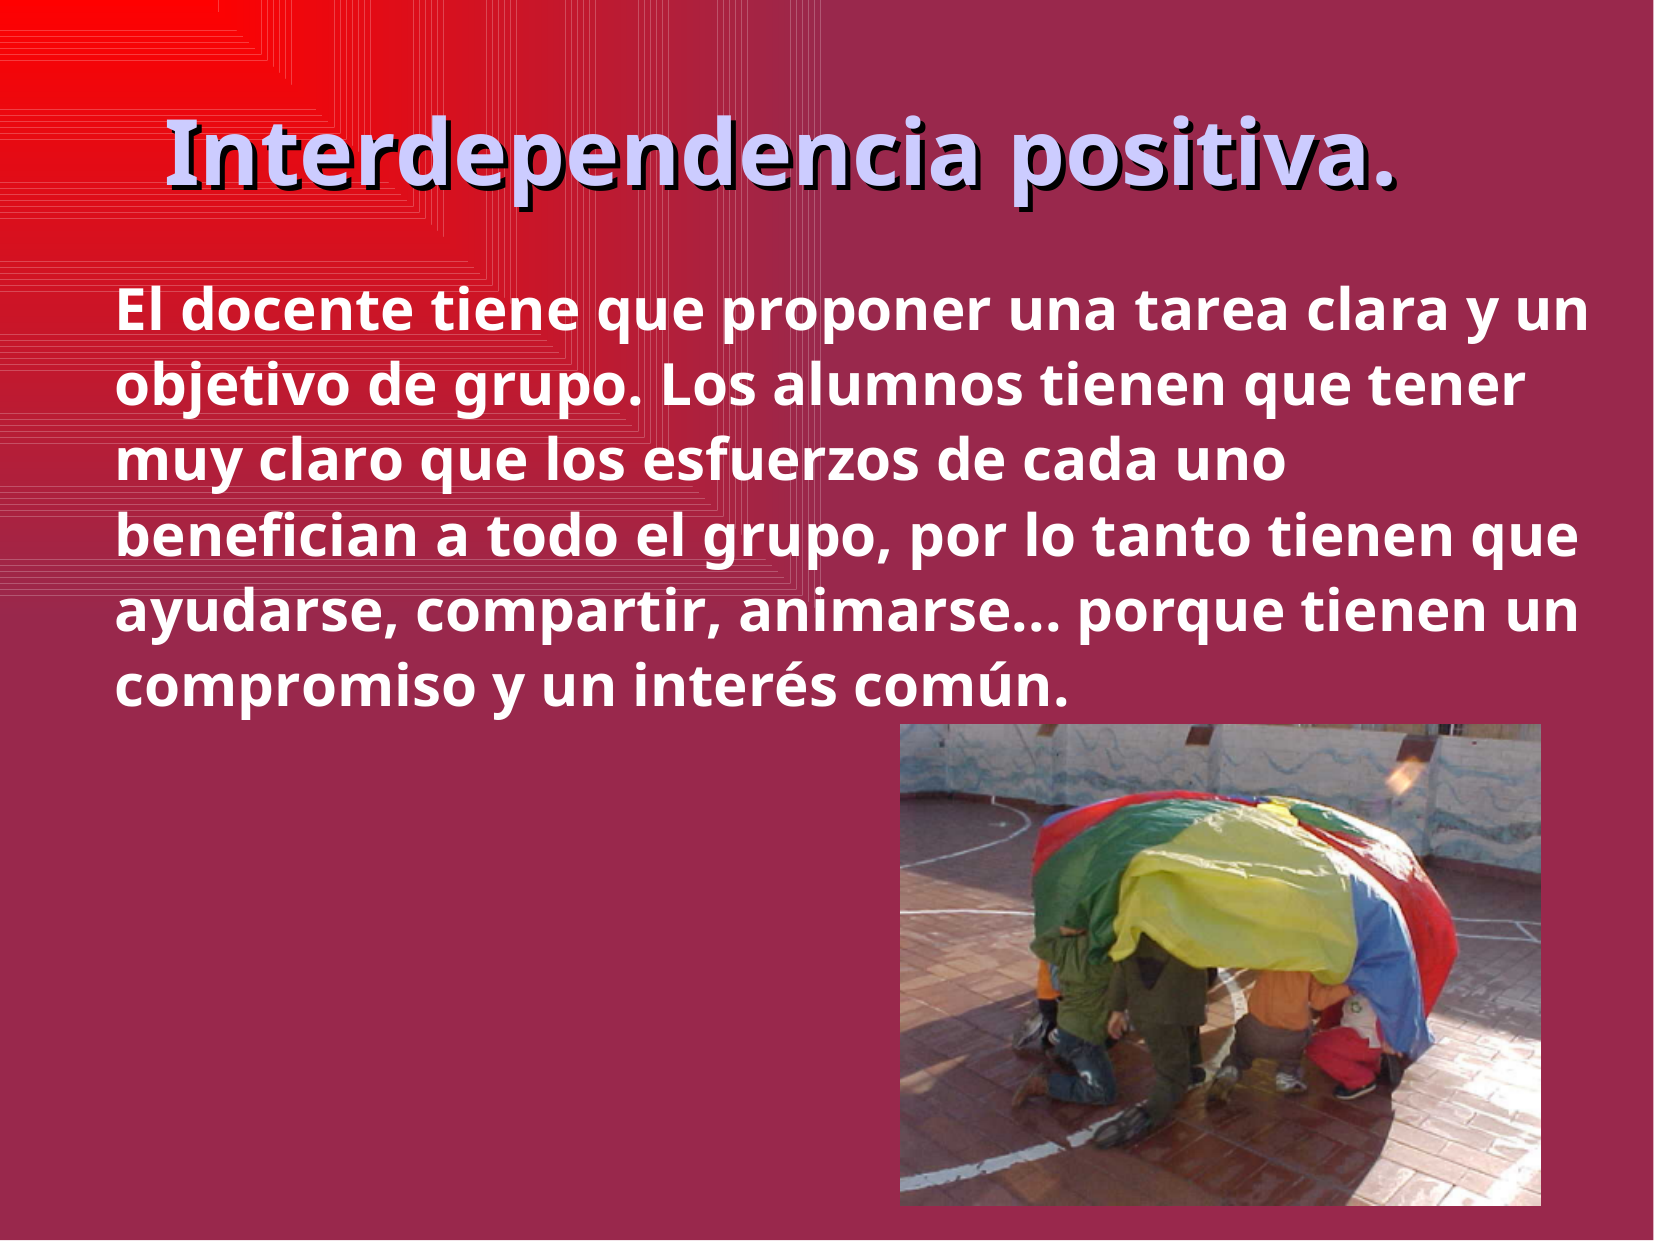

Interdependencia positiva.
# El docente tiene que proponer una tarea clara y un objetivo de grupo. Los alumnos tienen que tener muy claro que los esfuerzos de cada uno benefician a todo el grupo, por lo tanto tienen que ayudarse, compartir, animarse... porque tienen un compromiso y un interés común.